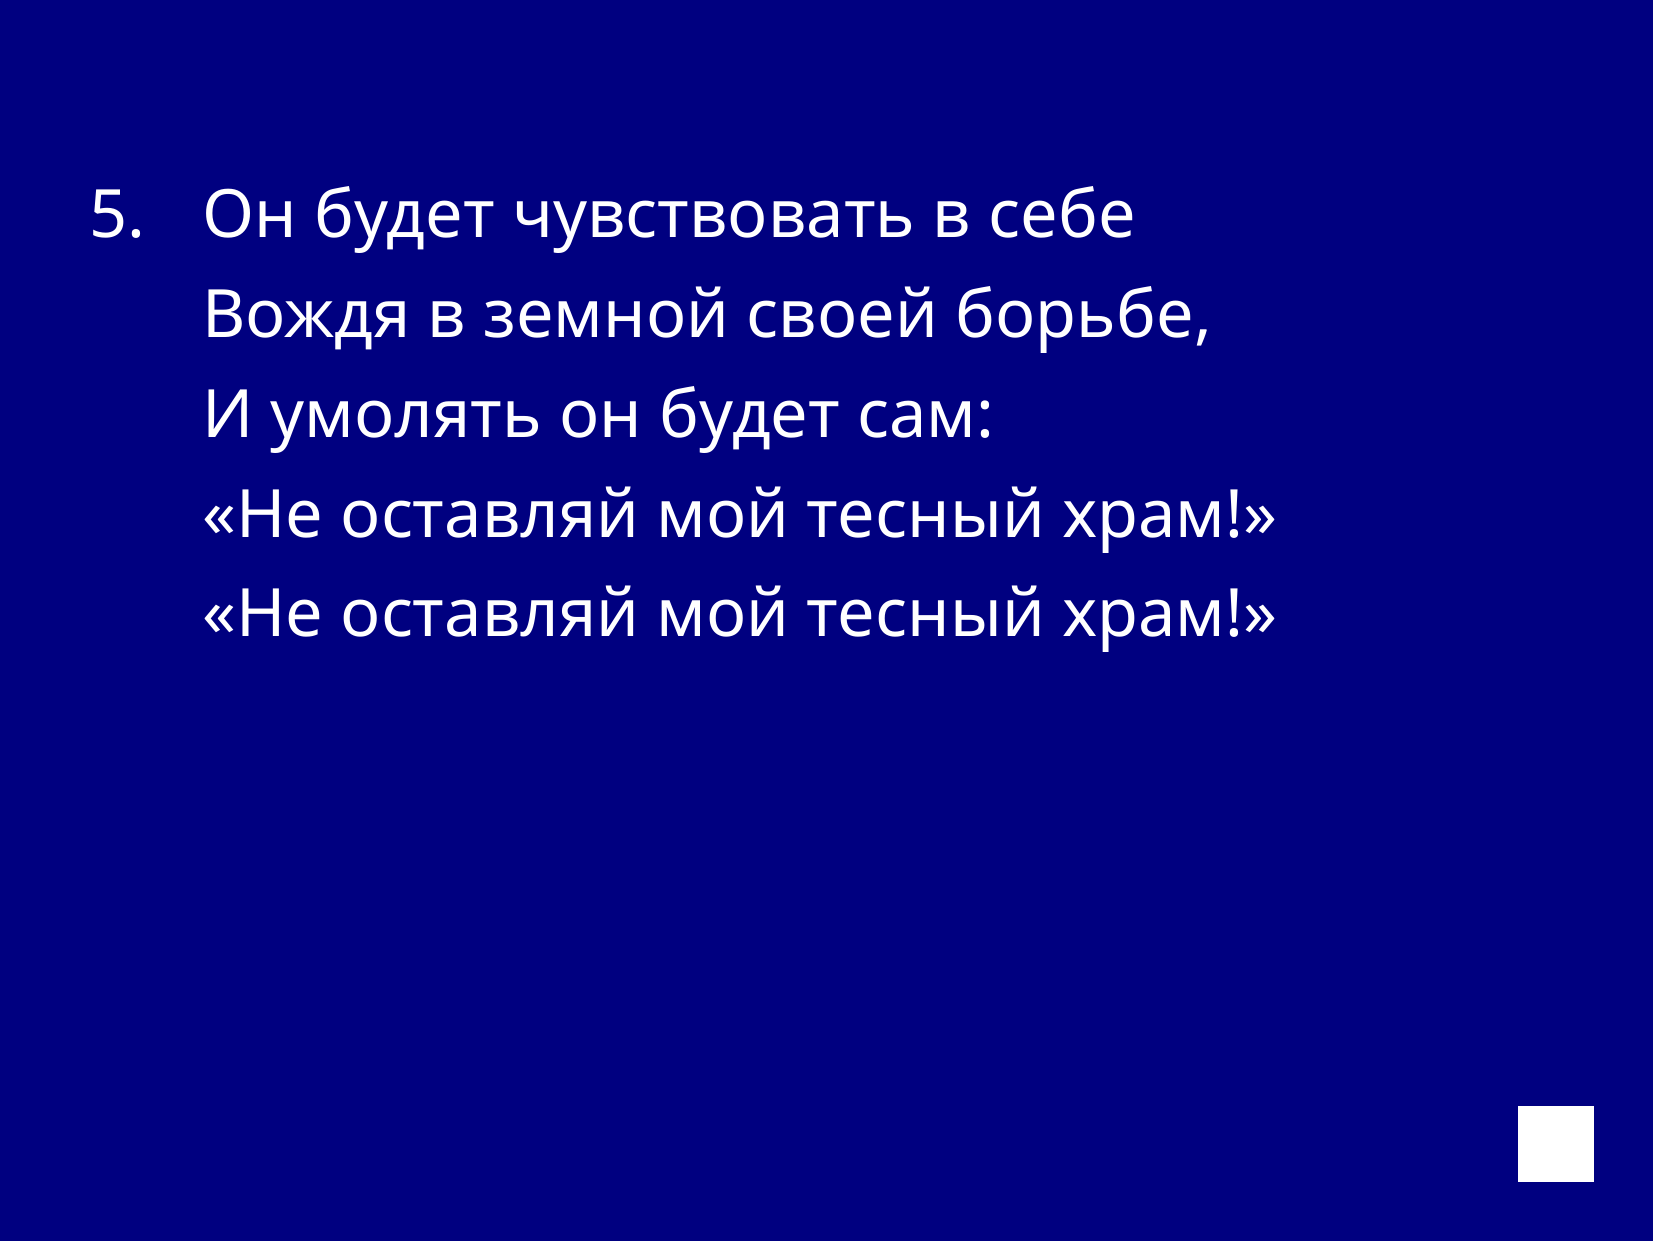

5.	Он будет чувствовать в себе
	Вождя в земной своей борьбе,
	И умолять он будет сам:
	«Не оставляй мой тесный храм!»
	«Не оставляй мой тесный храм!»